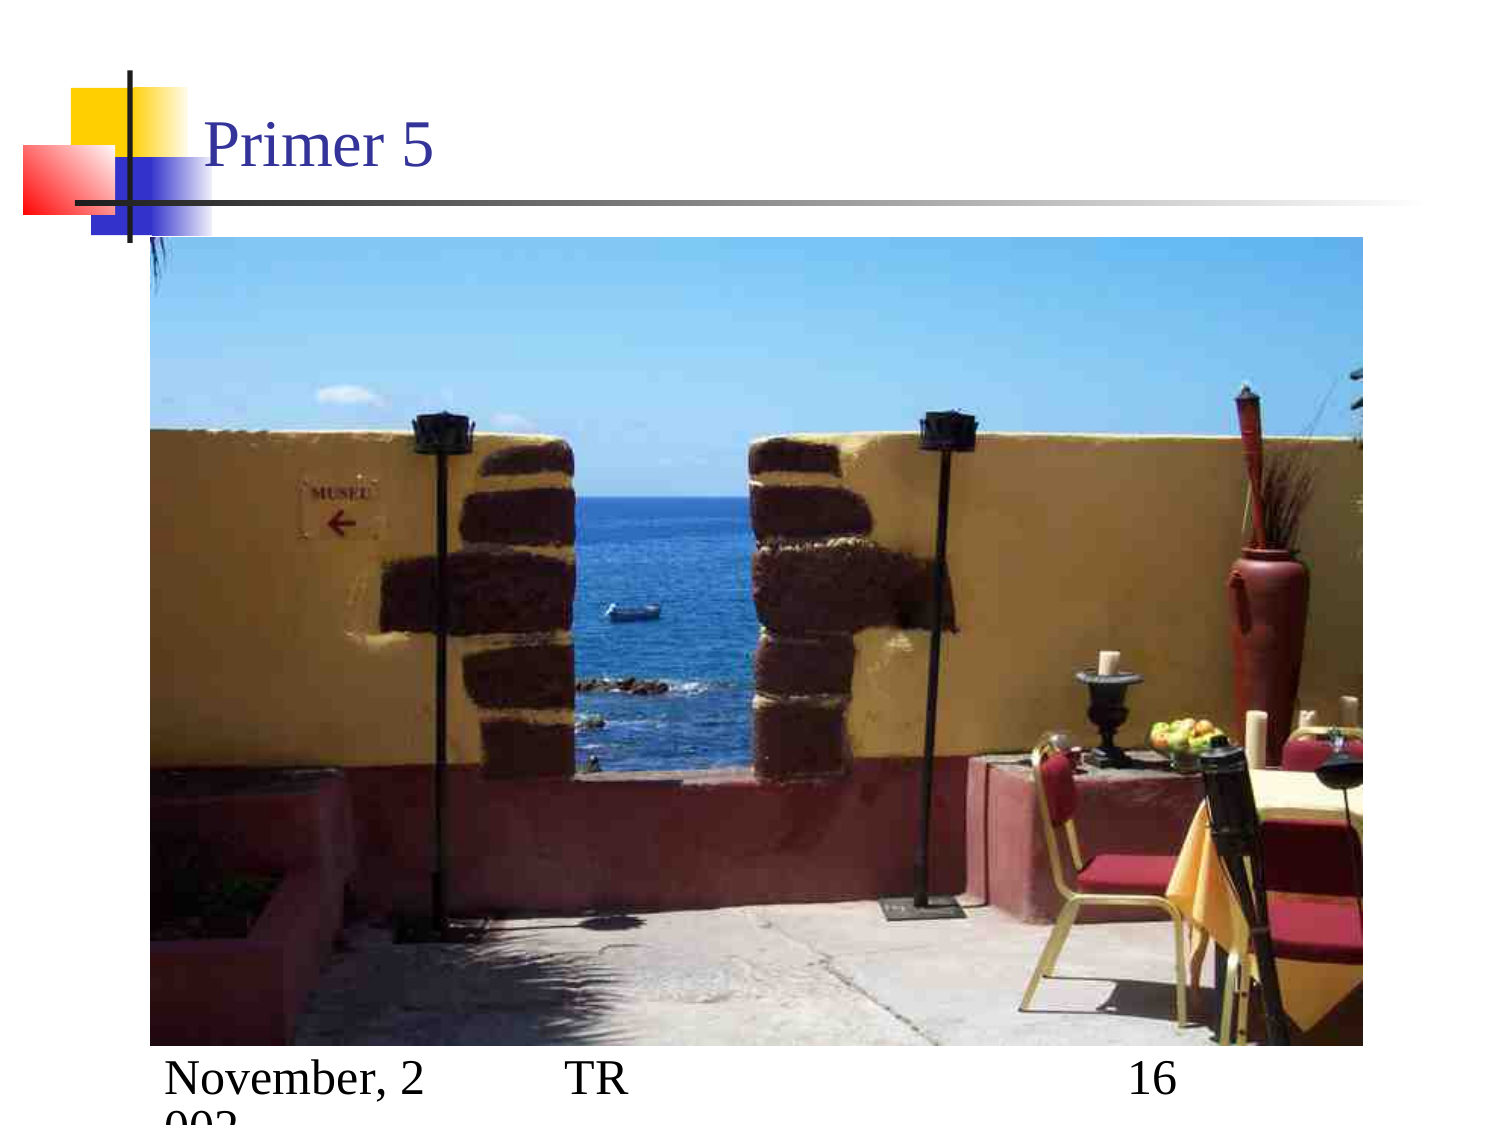

# Primer 5
November, 2002
TR
16